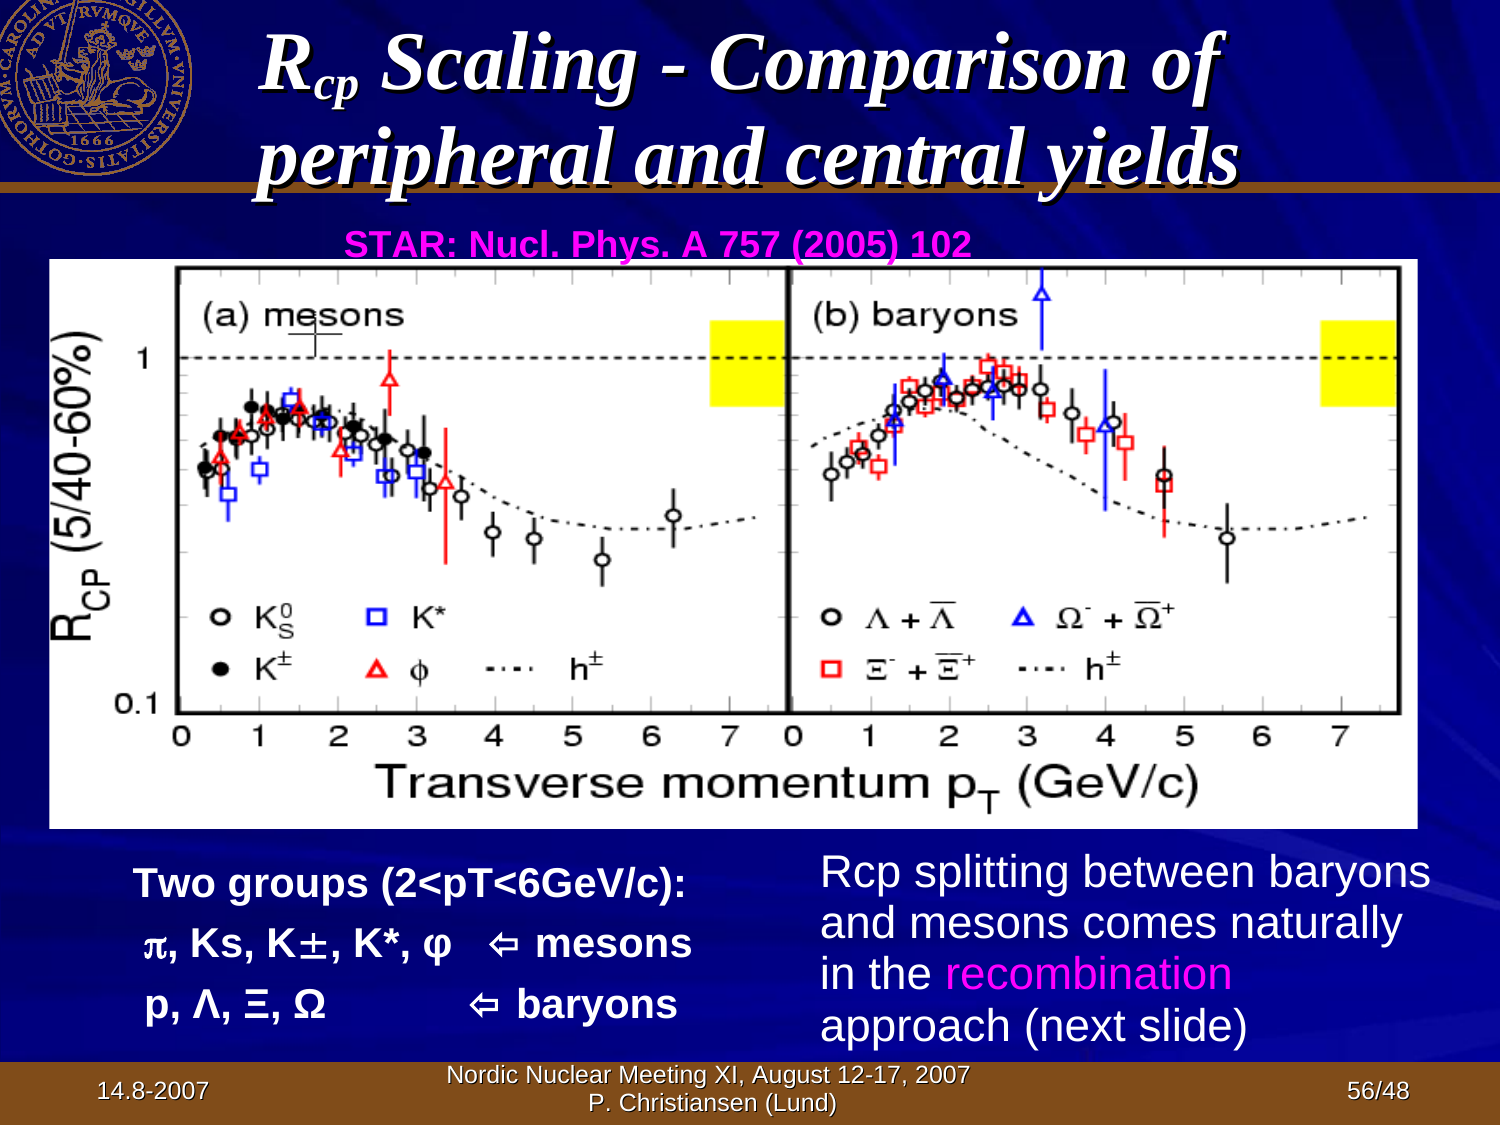

# Rcp Scaling - Comparison of peripheral and central yields
STAR: Nucl. Phys. A 757 (2005) 102
Rcp splitting between baryons and mesons comes naturally in the recombination approach (next slide)
Two groups (2<pT<6GeV/c):
 , Ks, K, K*, φ  mesons
 p, Λ, Ξ, Ω 	  baryons
56